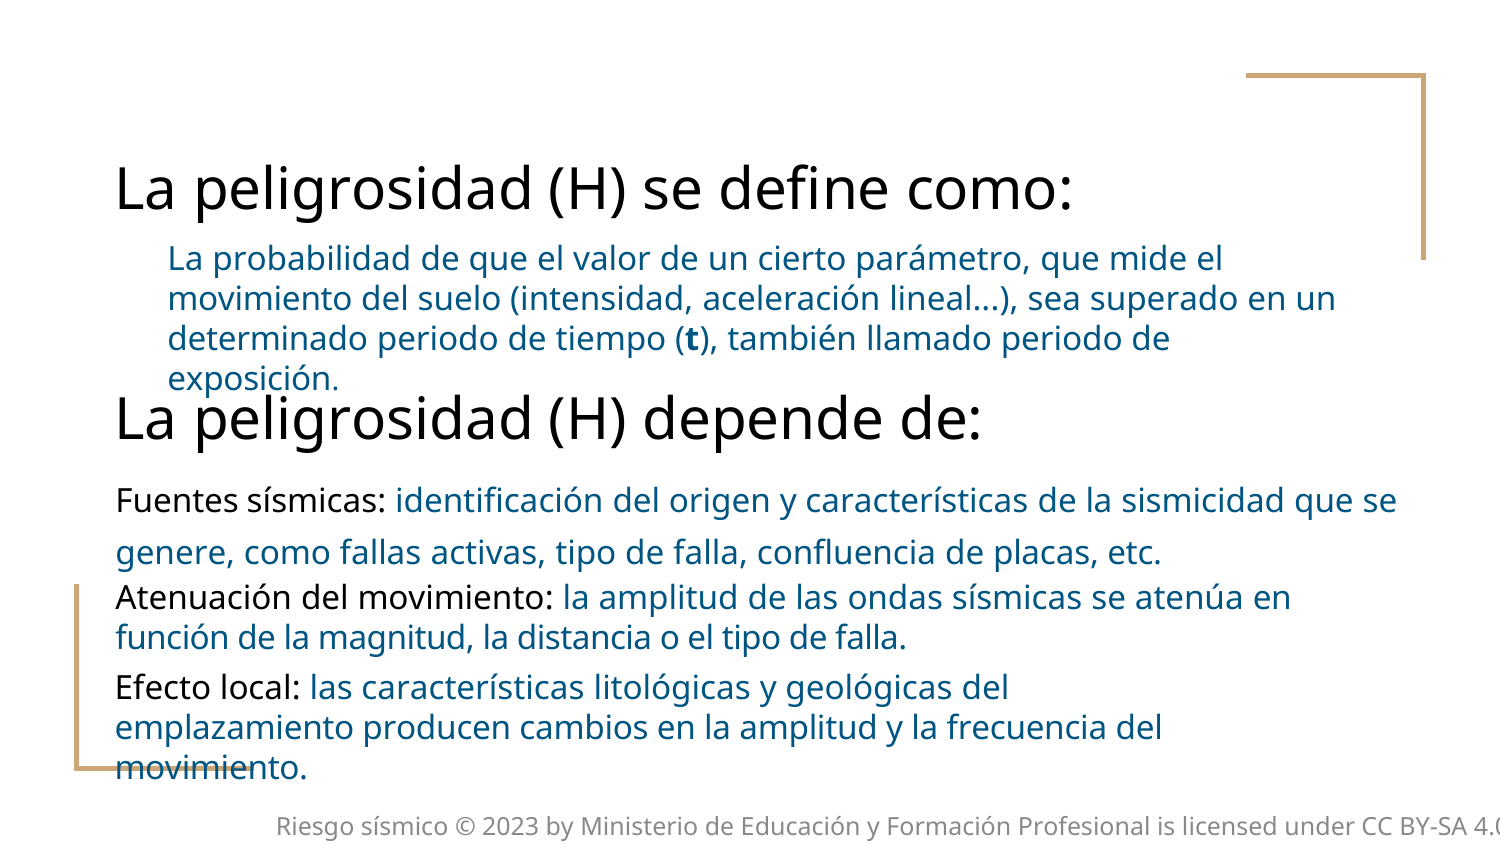

# La peligrosidad (H) se define como:
La probabilidad de que el valor de un cierto parámetro, que mide el movimiento del suelo (intensidad, aceleración lineal...), sea superado en un determinado periodo de tiempo (t), también llamado periodo de exposición.
La peligrosidad (H) depende de:
Fuentes sísmicas: identificación del origen y características de la sismicidad que se genere, como fallas activas, tipo de falla, confluencia de placas, etc.
Atenuación del movimiento: la amplitud de las ondas sísmicas se atenúa en función de la magnitud, la distancia o el tipo de falla.
Efecto local: las características litológicas y geológicas del emplazamiento producen cambios en la amplitud y la frecuencia del movimiento.
Riesgo sísmico © 2023 by Ministerio de Educación y Formación Profesional is licensed under CC BY-SA 4.0